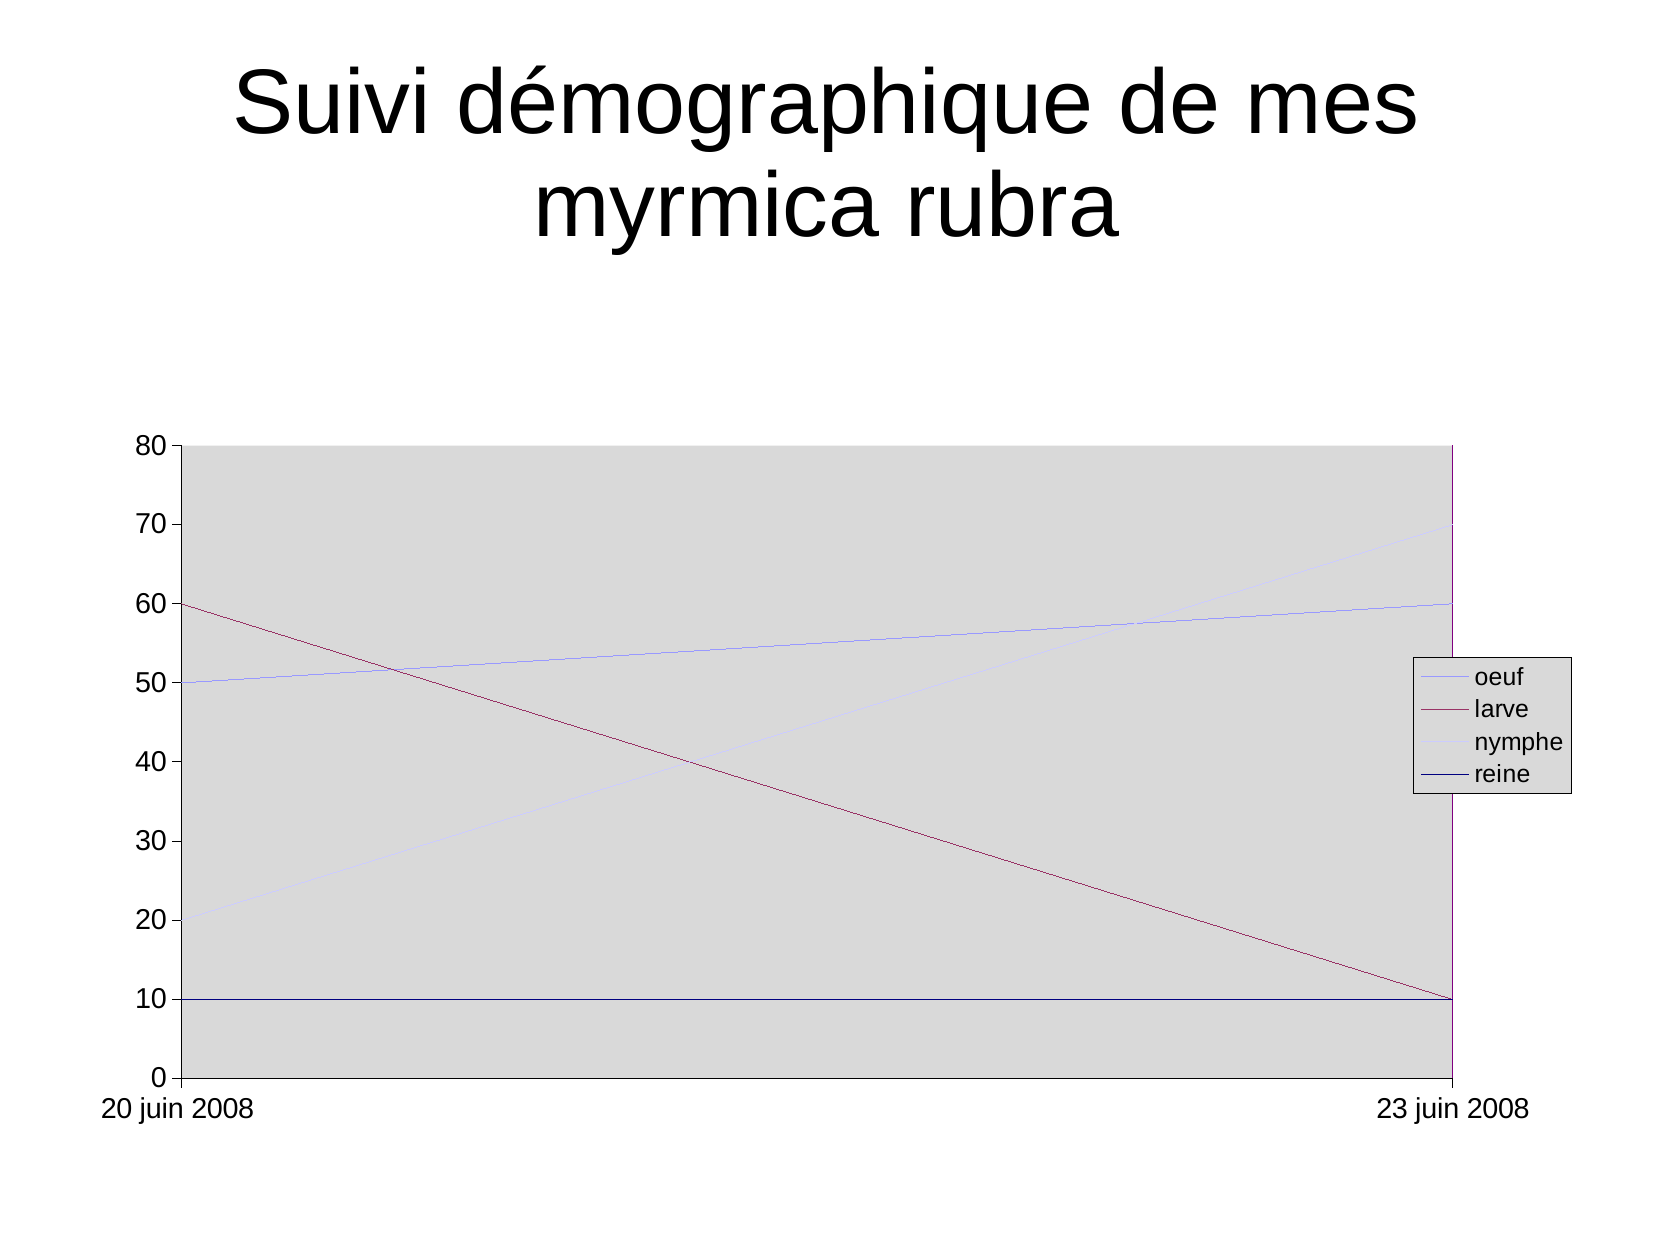

# Suivi démographique de mes myrmica rubra
### Chart: Titre principal
| Category | Colonne 1 | Colonne 2 | Colonne 3 |
|---|---|---|---|
| Ligne 1 | 9.1 | 3.2 | 4.54 |
| Ligne 2 | 2.4 | 8.8 | 9.65 |
| Ligne 3 | 3.1 | 1.5 | 3.7 |
| Ligne 4 | 4.3 | 9.02 | 6.2 |
### Chart
| Category | oeuf | larve | nymphe | reine |
|---|---|---|---|---|
| 20 juin 2008 | 50.0 | 60.0 | 20.0 | 10.0 |
| 23 juin 2008 | 60.0 | 10.0 | 70.0 | 10.0 |